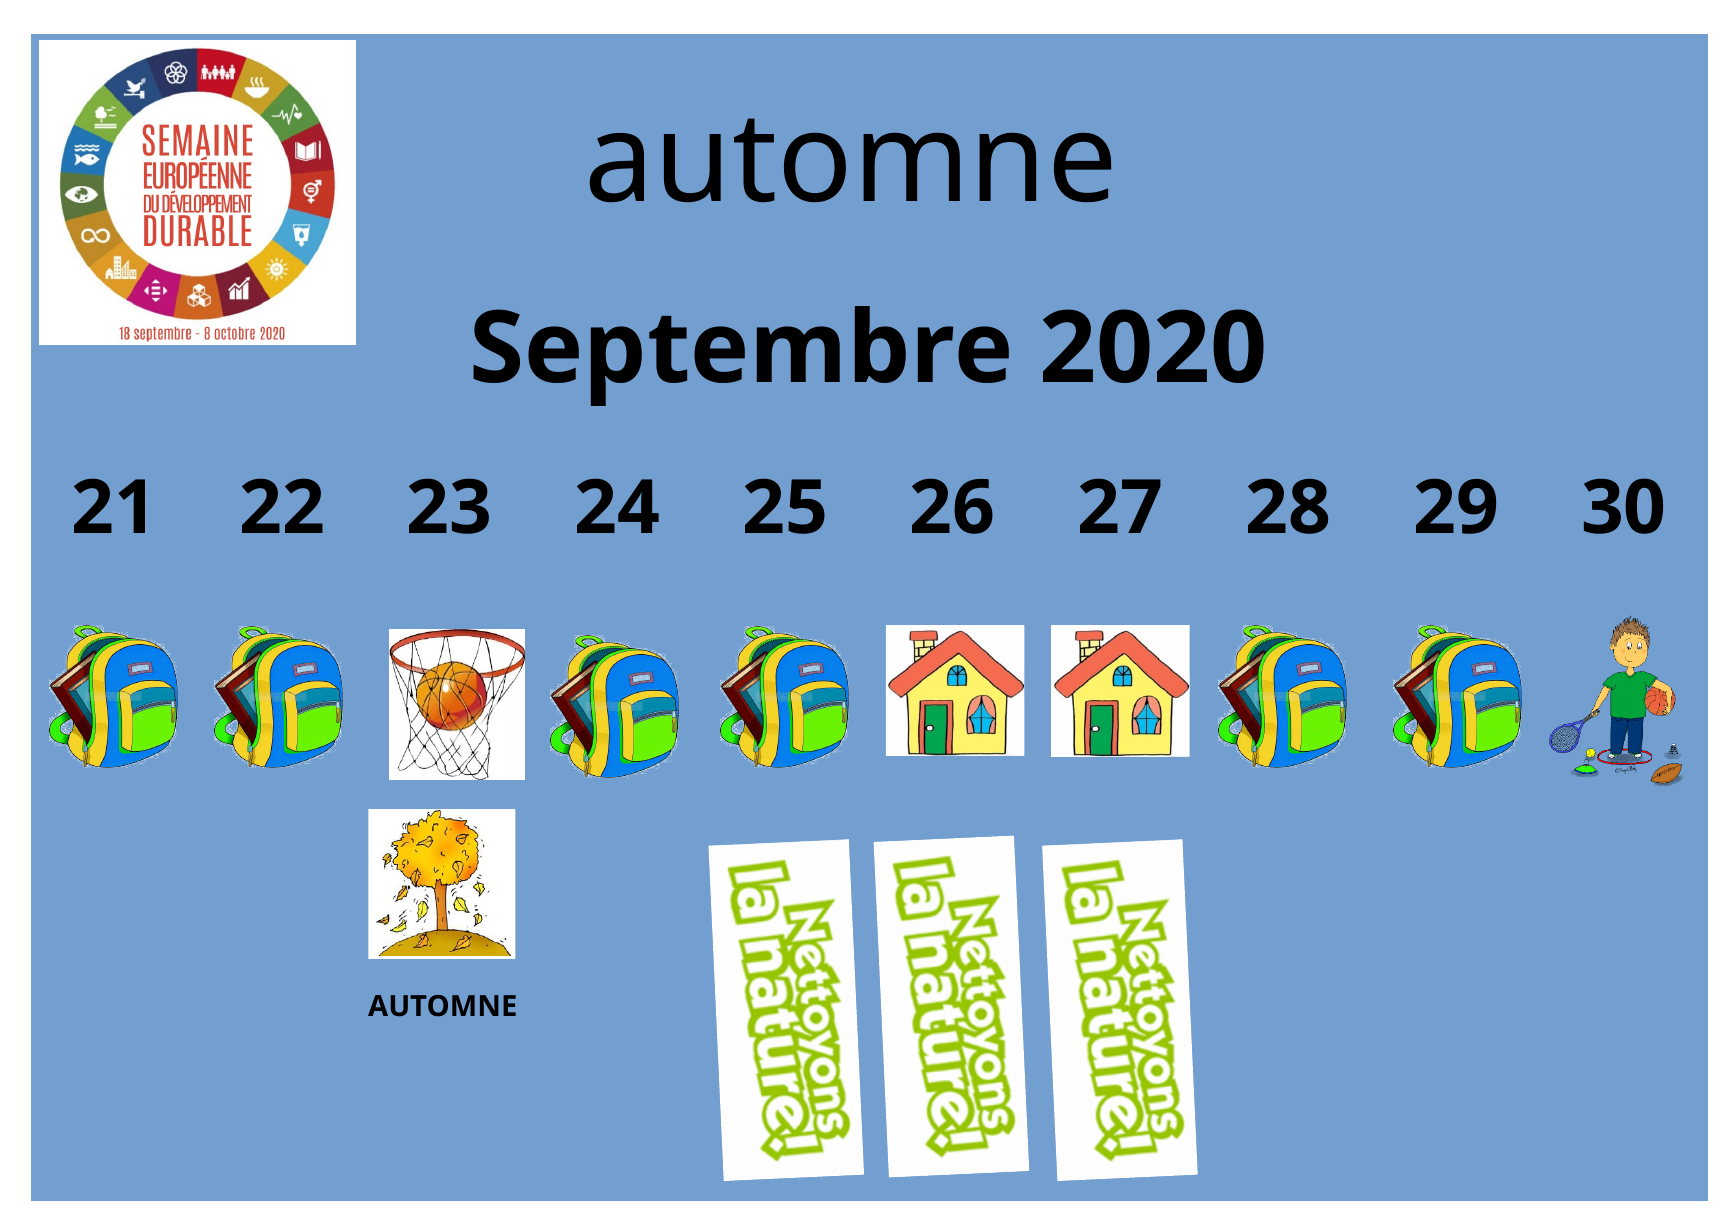

| | | | | | | | | | |
| --- | --- | --- | --- | --- | --- | --- | --- | --- | --- |
| Septembre 2020 | | | | | | | | | |
| 21 | 22 | 23 | 24 | 25 | 26 | 27 | 28 | 29 | 30 |
| | | | | | | | | | |
| | | | | | | | | | |
automne
AUTOMNE